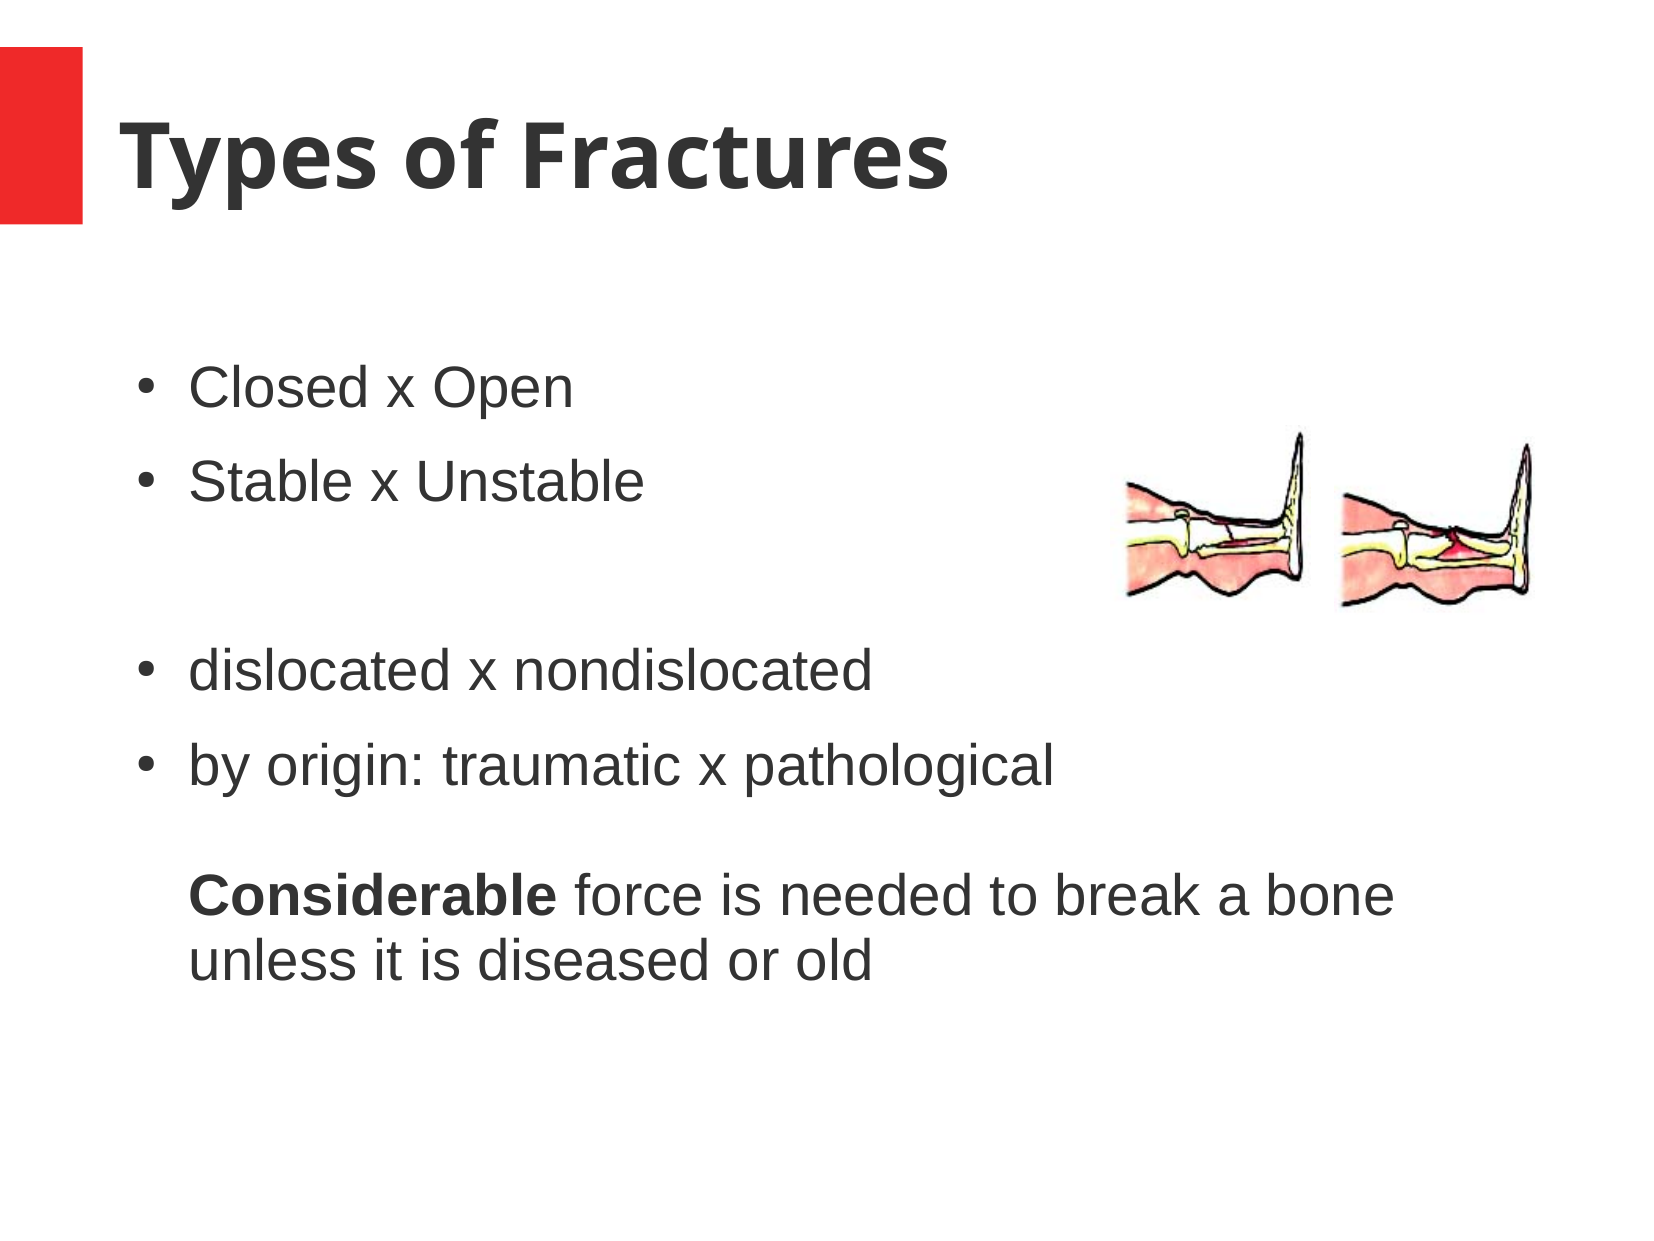

# Types of Fractures
Closed x Open
Stable x Unstable
dislocated x nondislocated
by origin: traumatic x pathological
Considerable force is needed to break a bone unless it is diseased or old